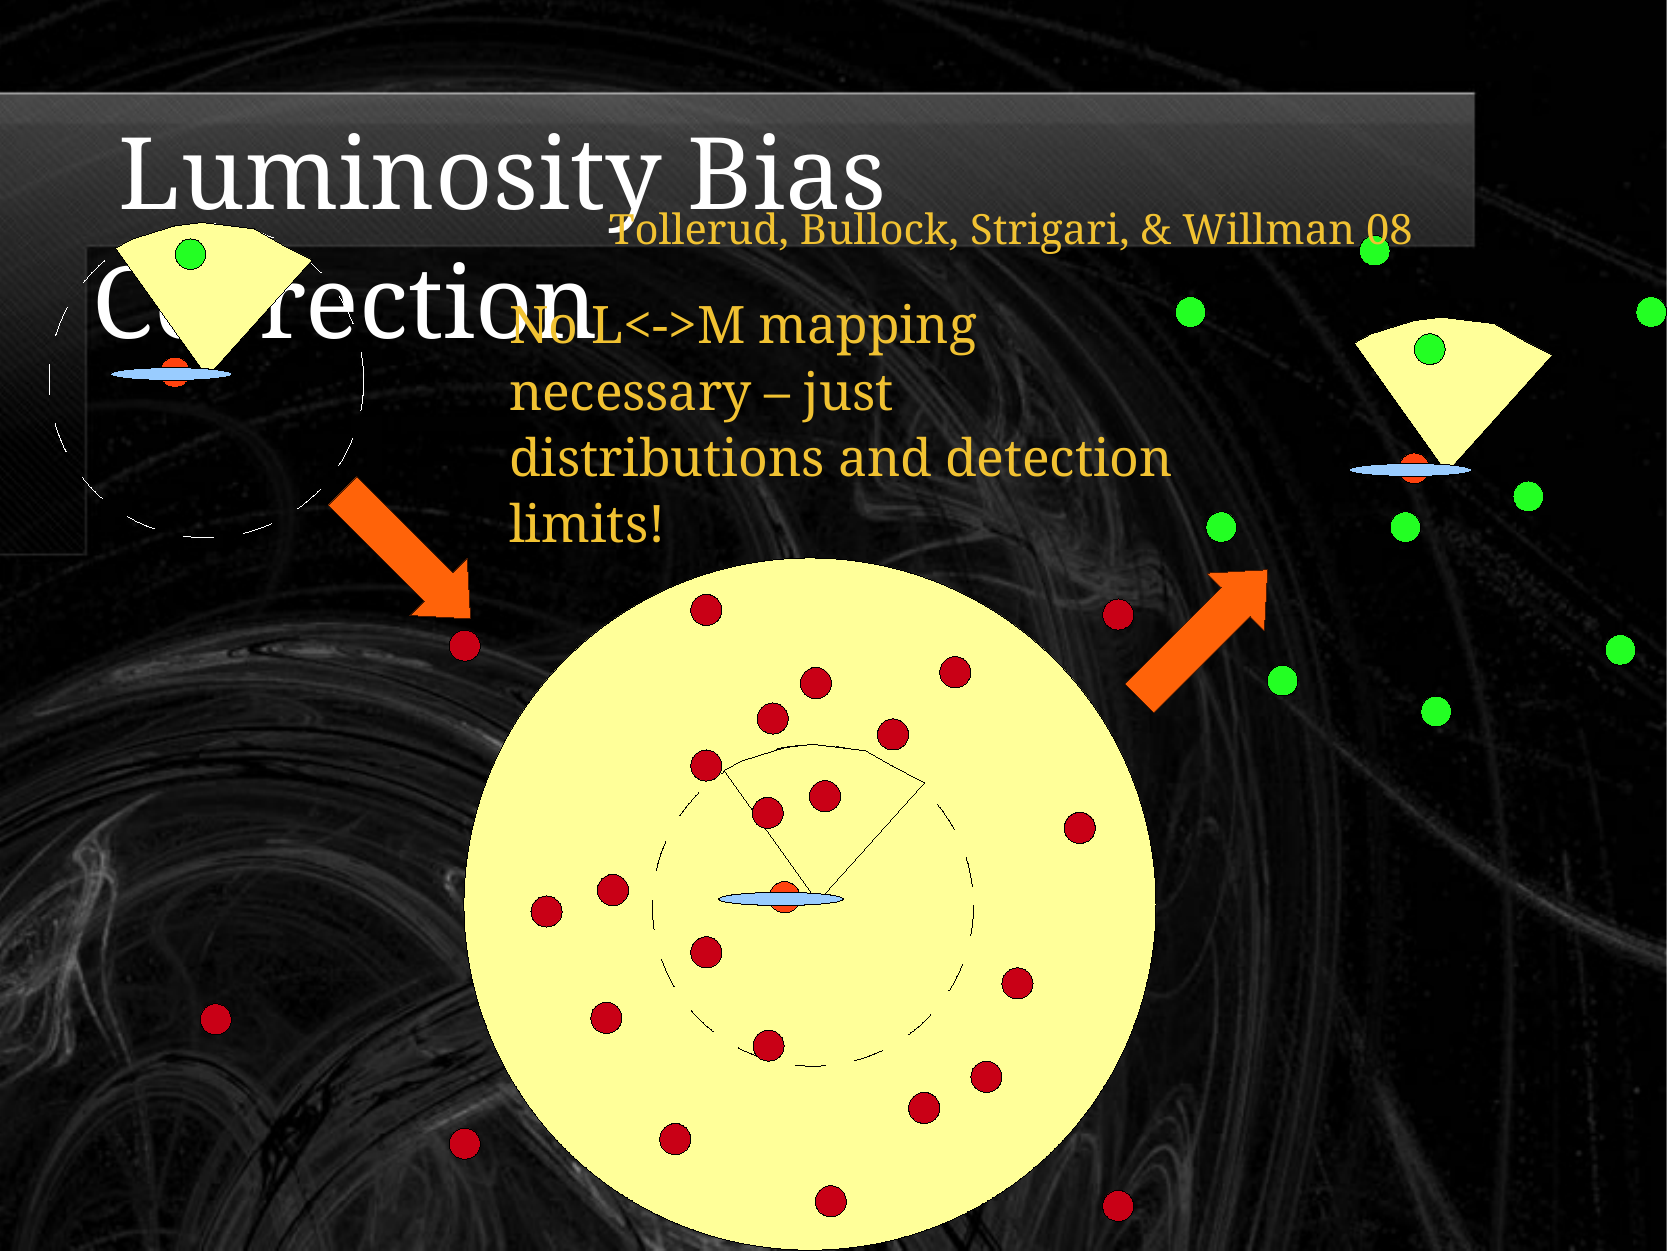

# Luminosity Bias Correction
Tollerud, Bullock, Strigari, & Willman 08
No L<->M mapping necessary – just distributions and detection limits!